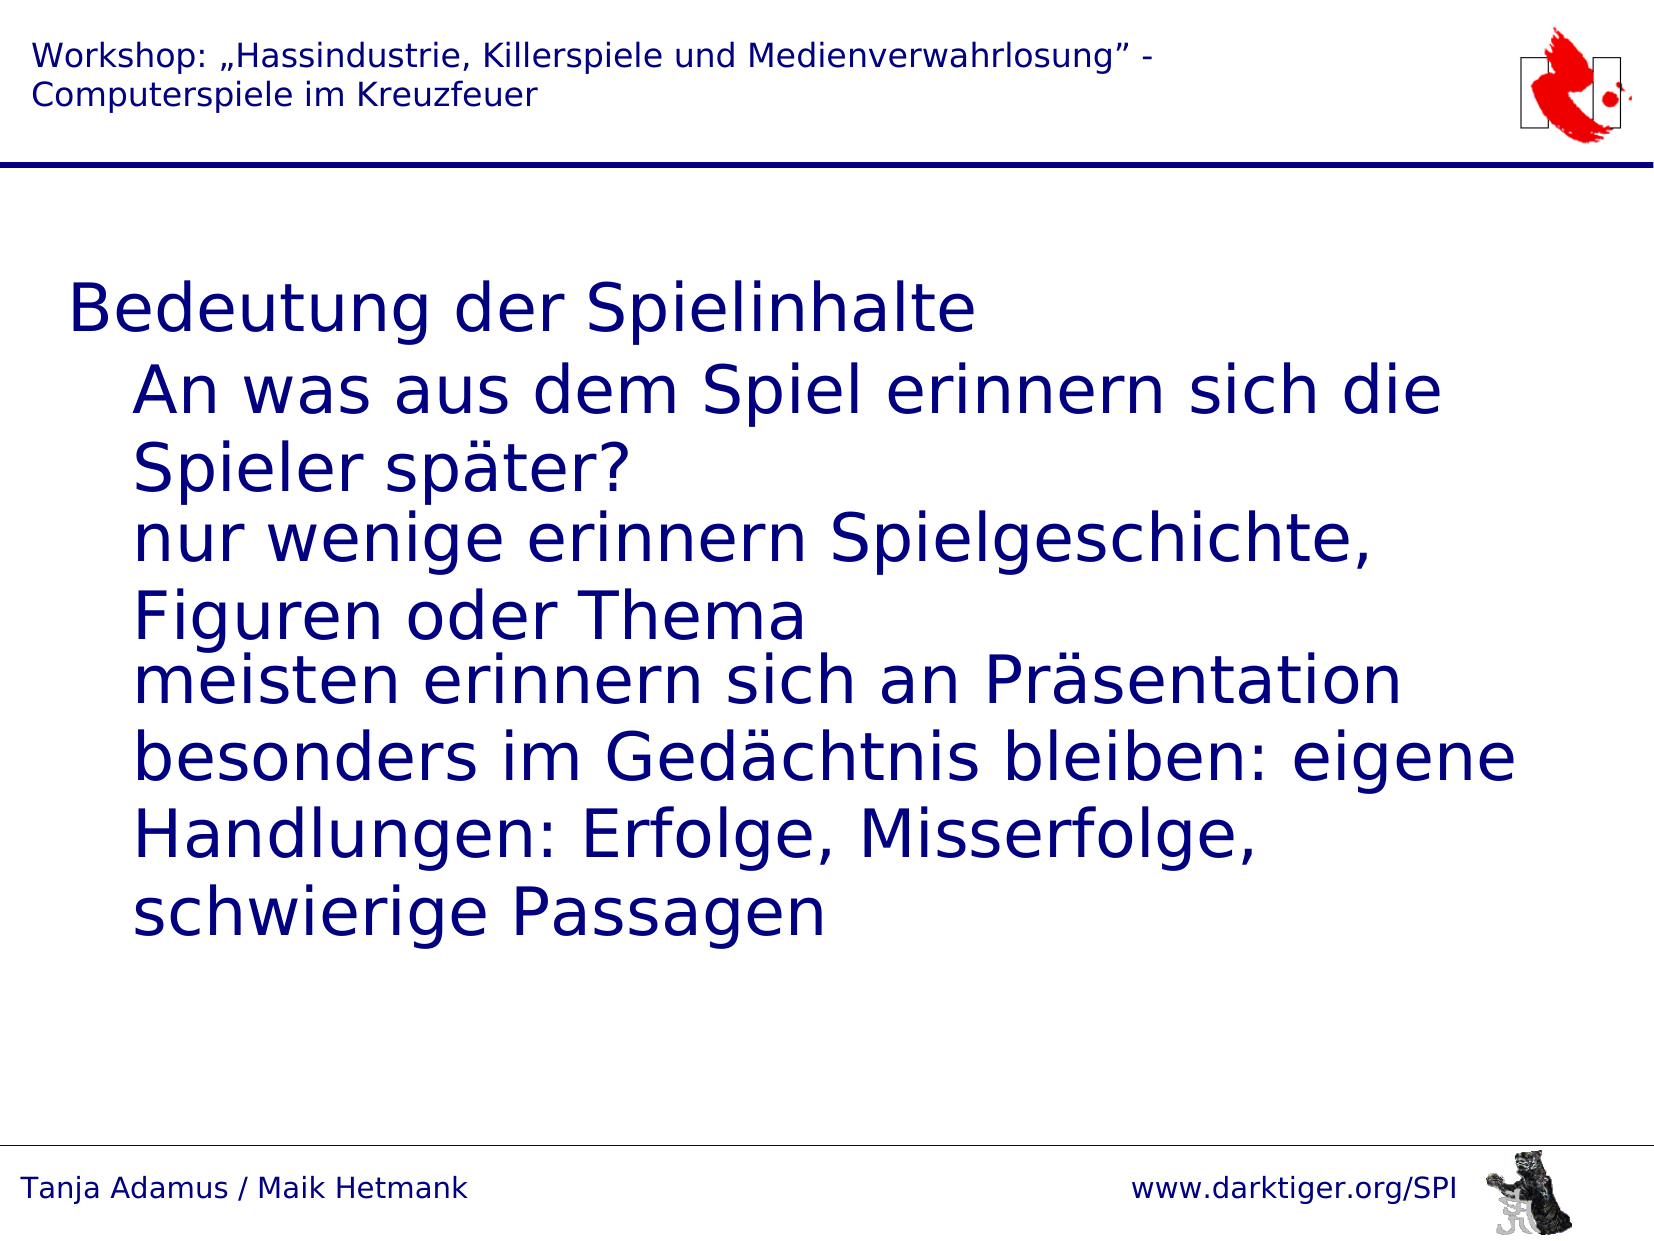

Workshop: „Hassindustrie, Killerspiele und Medienverwahrlosung” - Computerspiele im Kreuzfeuer
Bedeutung der Spielinhalte
An was aus dem Spiel erinnern sich die Spieler später?
nur wenige erinnern Spielgeschichte, Figuren oder Thema
meisten erinnern sich an Präsentation
besonders im Gedächtnis bleiben: eigene Handlungen: Erfolge, Misserfolge, schwierige Passagen